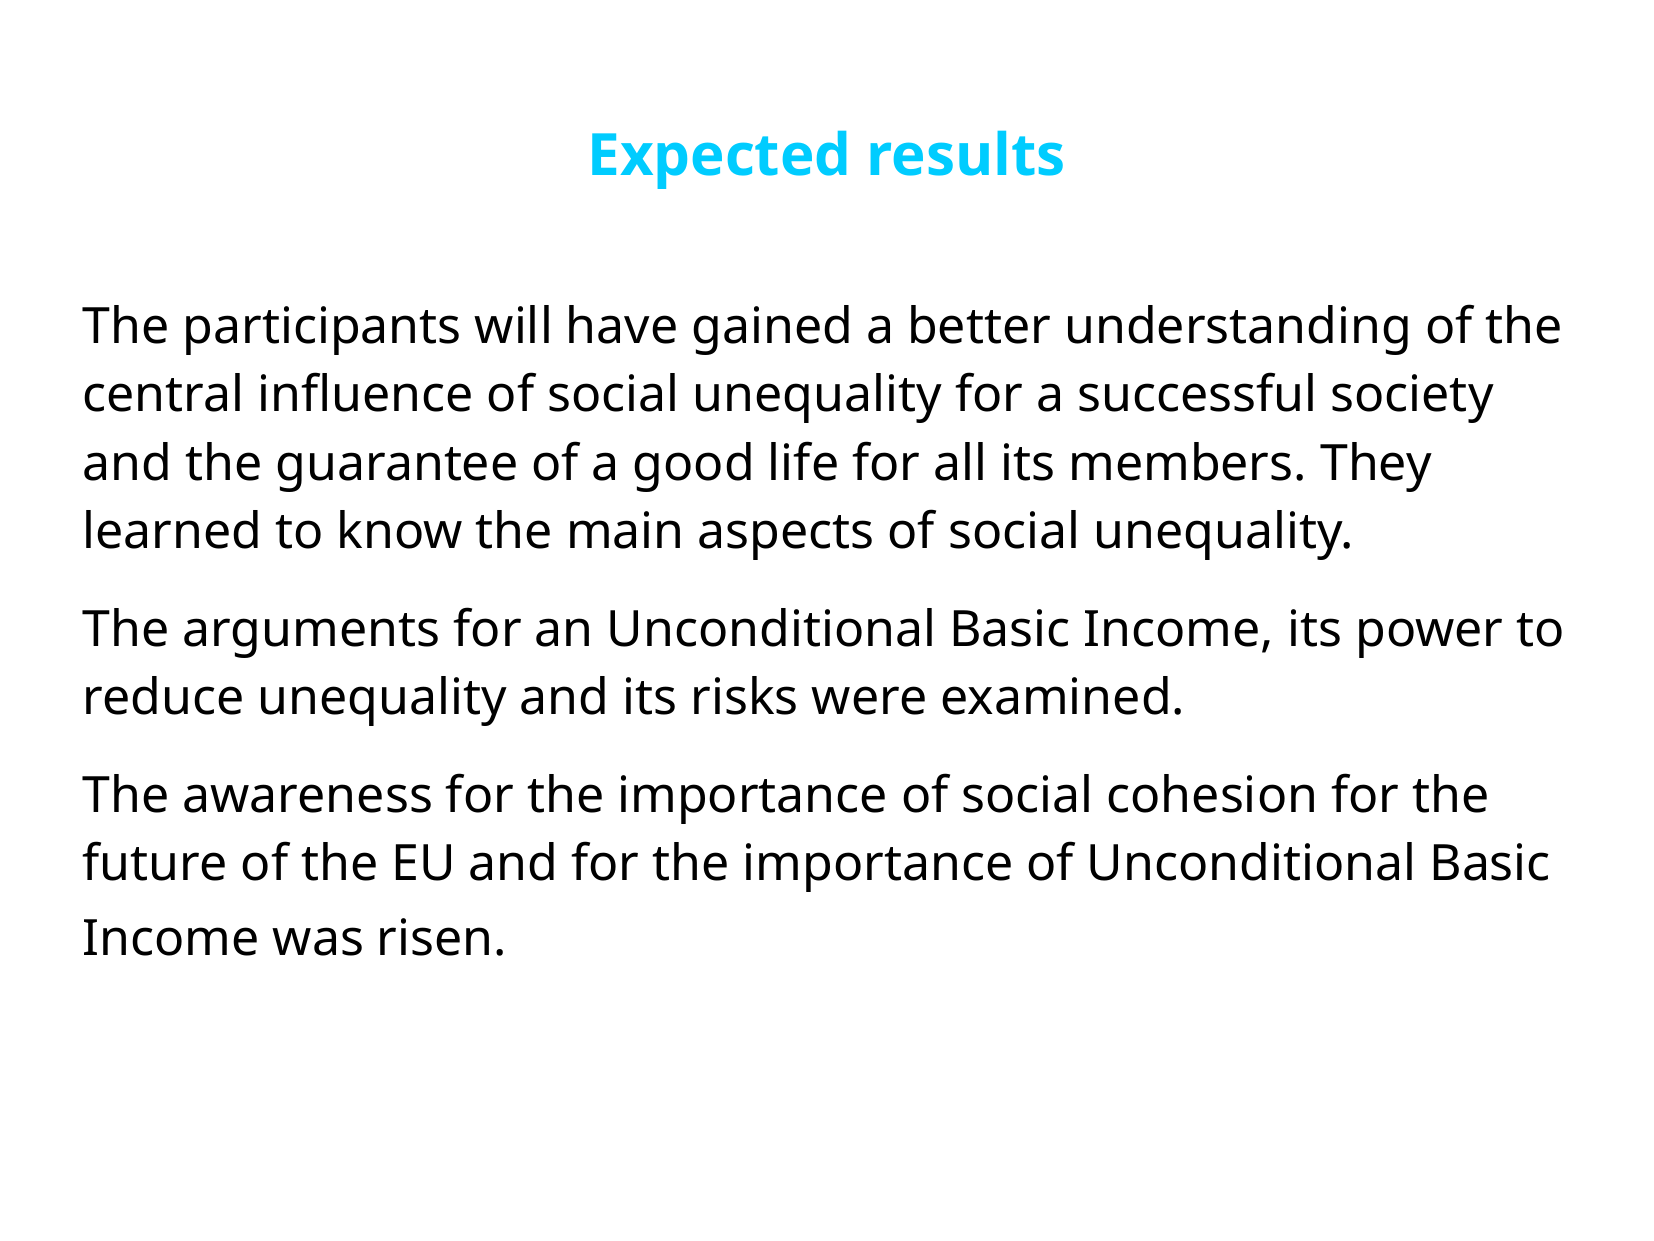

# Expected results
The participants will have gained a better understanding of the central influence of social unequality for a successful society and the guarantee of a good life for all its members. They learned to know the main aspects of social unequality.
The arguments for an Unconditional Basic Income, its power to reduce unequality and its risks were examined.
The awareness for the importance of social cohesion for the future of the EU and for the importance of Unconditional Basic Income was risen.